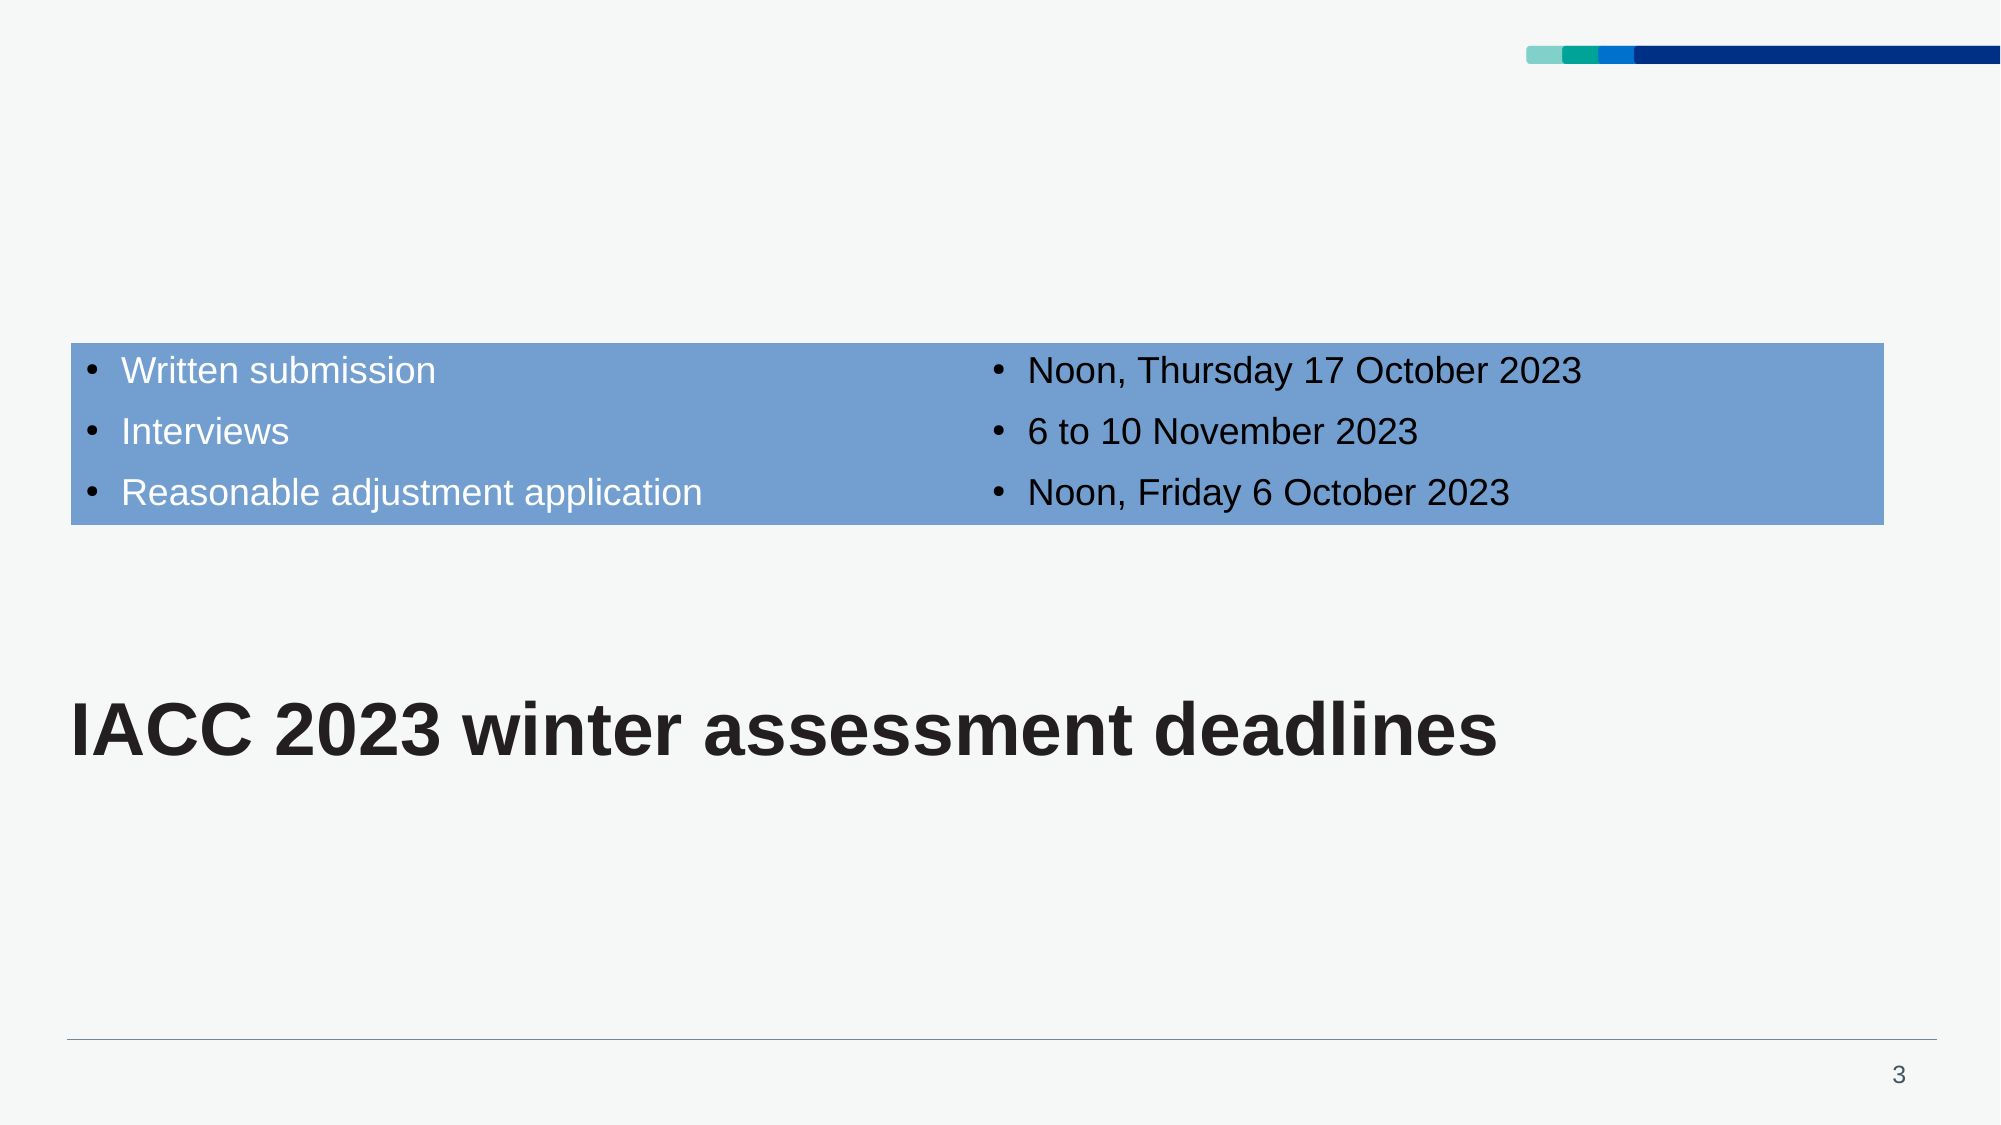

| Written submission | Noon, Thursday 17 October 2023 |
| --- | --- |
| Interviews | 6 to 10 November 2023 |
| Reasonable adjustment application | Noon, Friday 6 October 2023 |
# IACC 2023 winter assessment deadlines